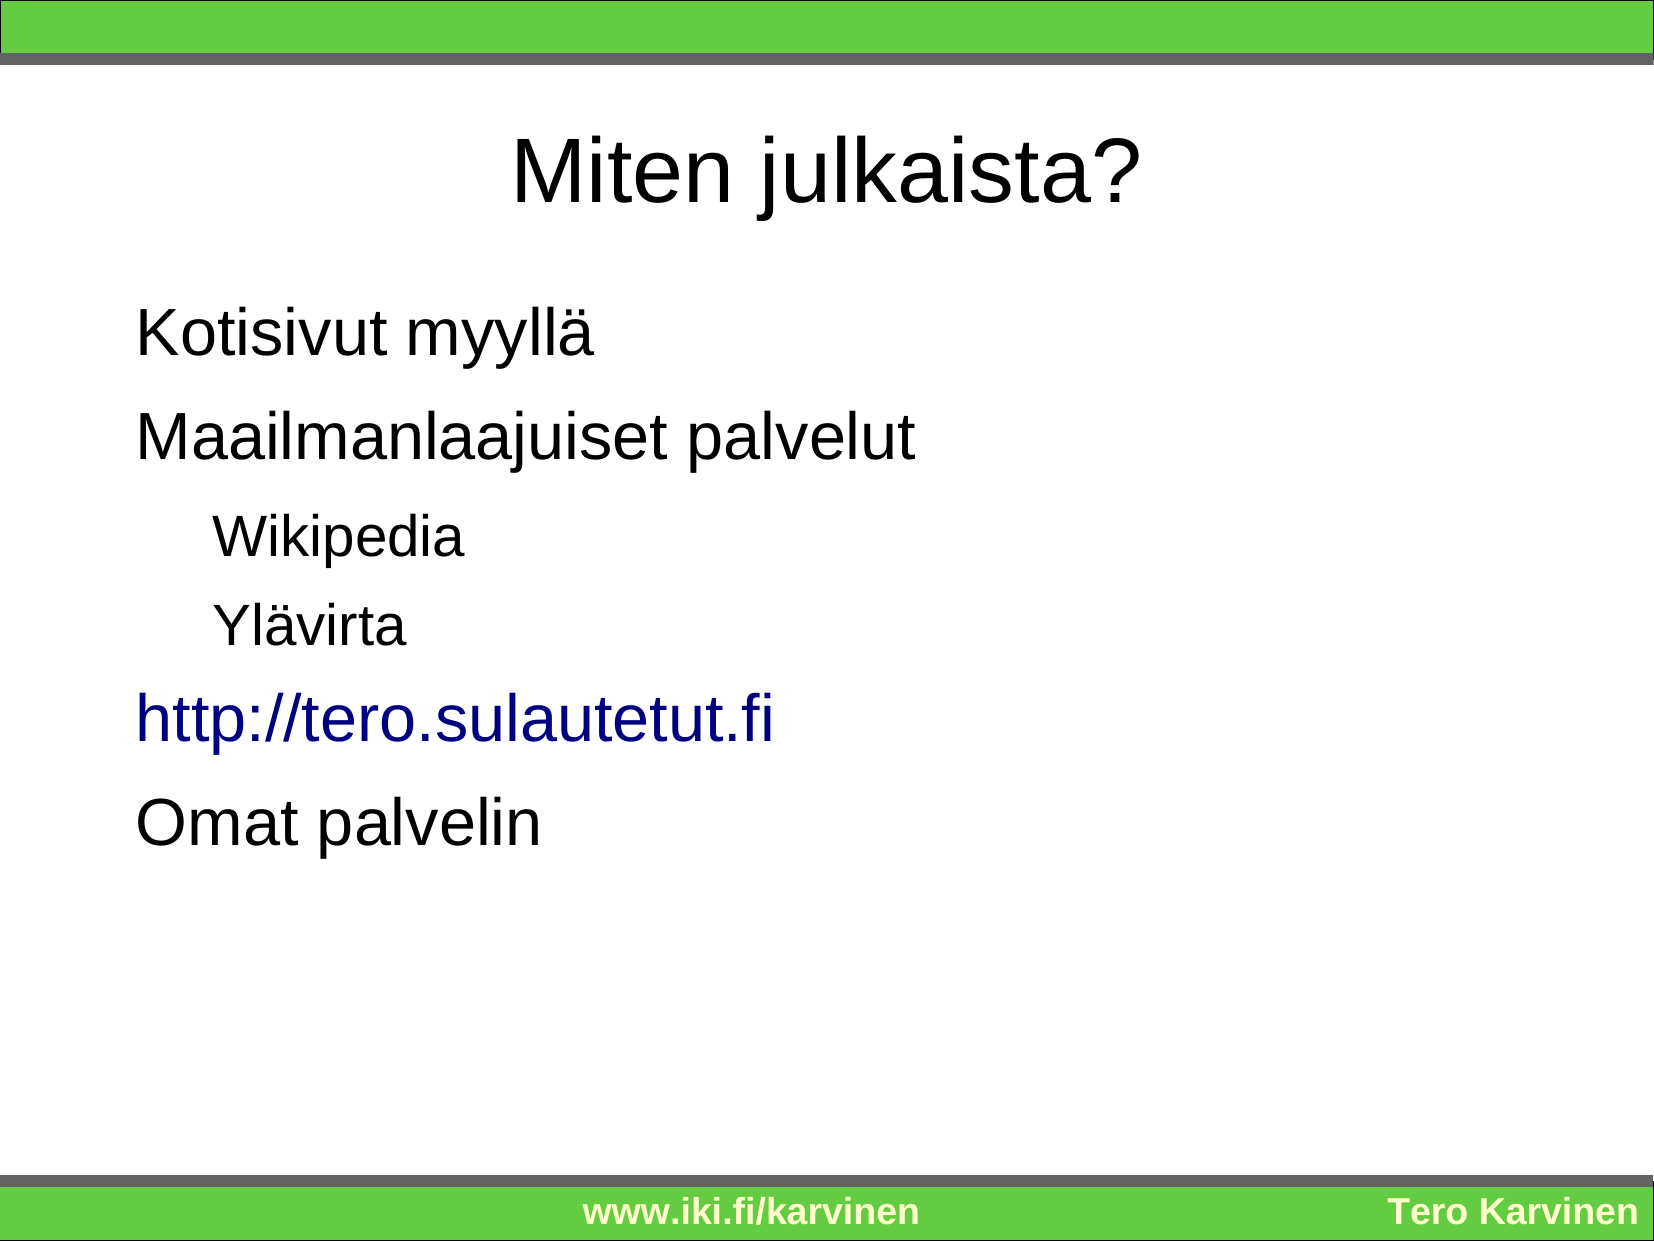

# Miten julkaista?
Kotisivut myyllä
Maailmanlaajuiset palvelut
Wikipedia
Ylävirta
http://tero.sulautetut.fi
Omat palvelin